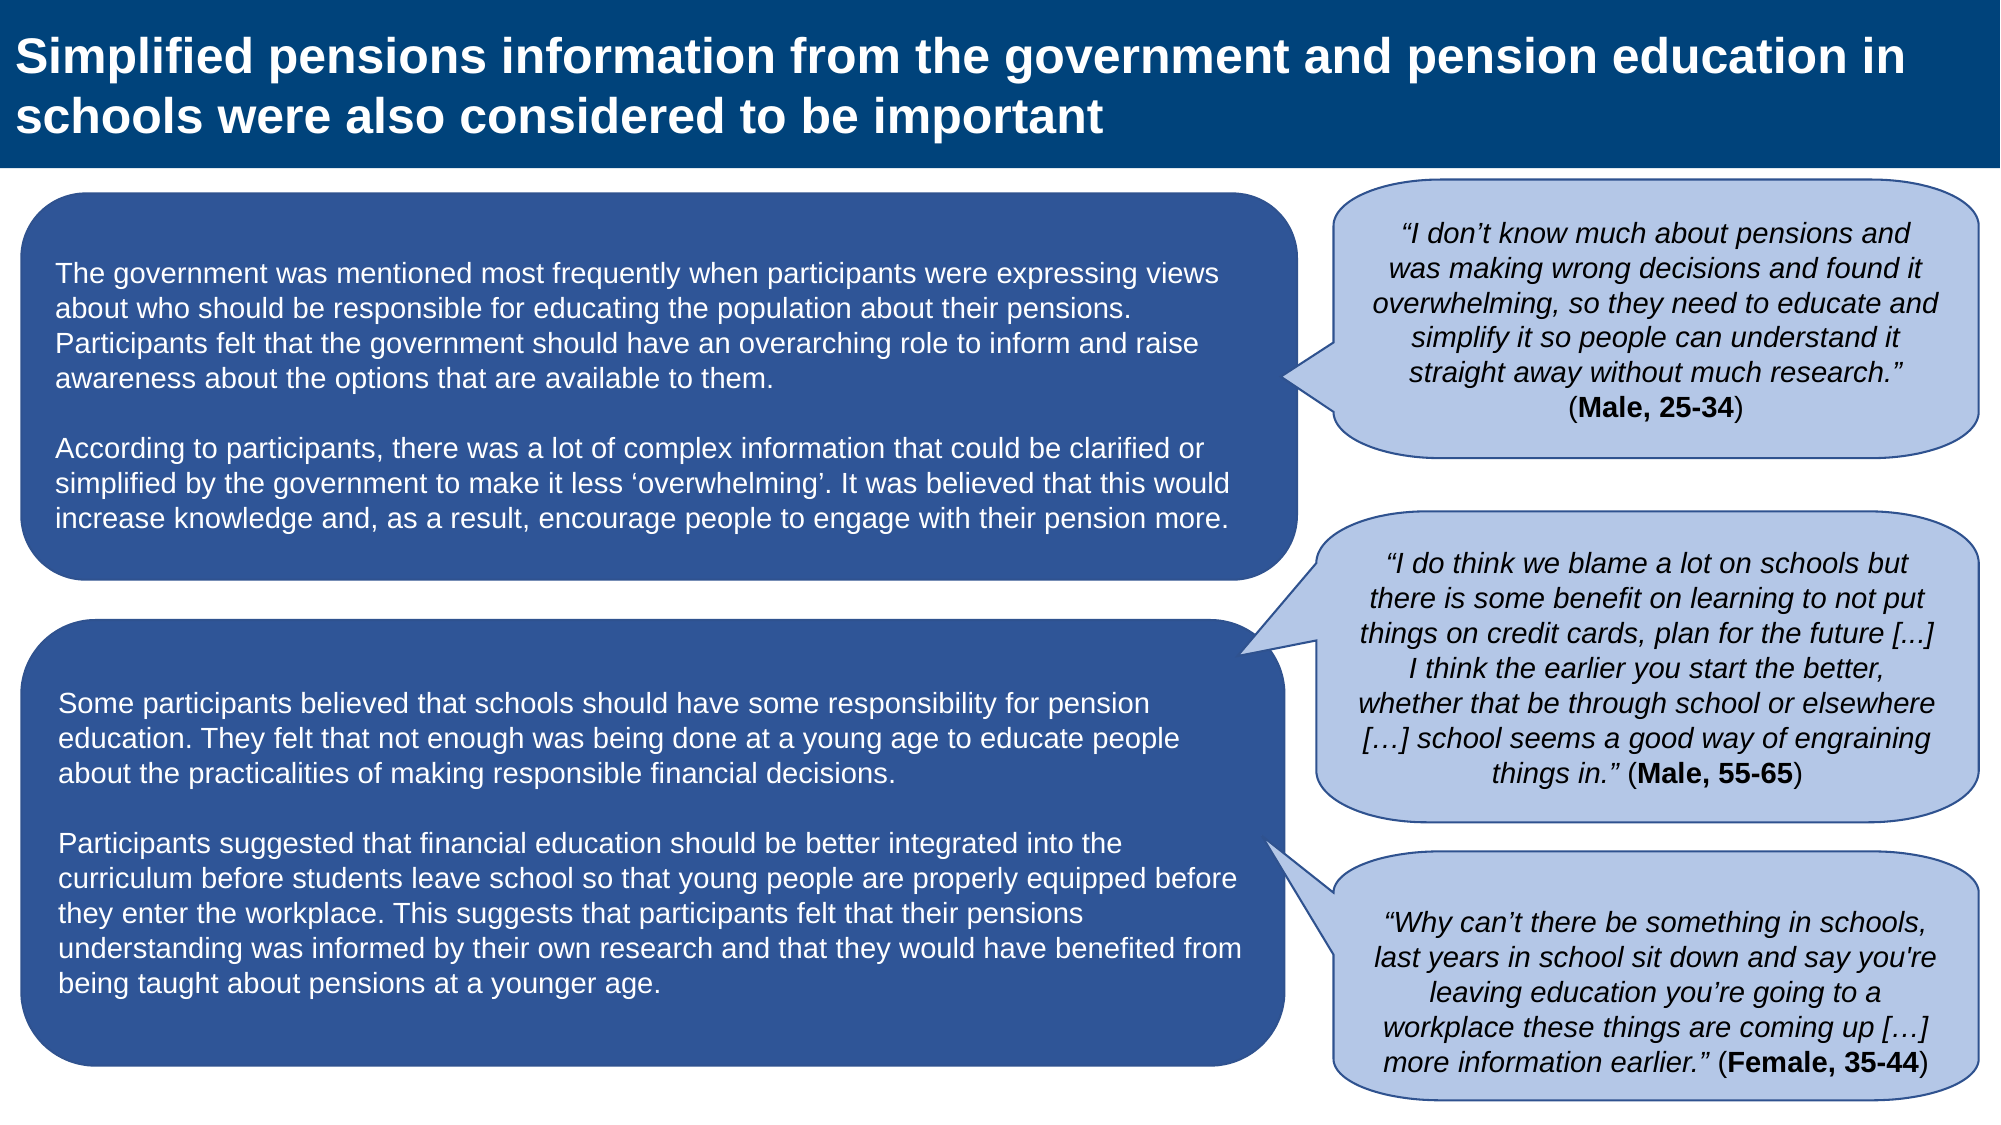

# Simplified pensions information from the government and pension education in schools were also considered to be important
“I don’t know much about pensions and was making wrong decisions and found it overwhelming, so they need to educate and simplify it so people can understand it straight away without much research.” (Male, 25-34)
The government was mentioned most frequently when participants were expressing views about who should be responsible for educating the population about their pensions. Participants felt that the government should have an overarching role to inform and raise awareness about the options that are available to them.
According to participants, there was a lot of complex information that could be clarified or simplified by the government to make it less ‘overwhelming’. It was believed that this would increase knowledge and, as a result, encourage people to engage with their pension more.
“I do think we blame a lot on schools but there is some benefit on learning to not put things on credit cards, plan for the future [...] I think the earlier you start the better, whether that be through school or elsewhere […] school seems a good way of engraining things in.” (Male, 55-65)
Some participants believed that schools should have some responsibility for pension education. They felt that not enough was being done at a young age to educate people about the practicalities of making responsible financial decisions.
Participants suggested that financial education should be better integrated into the curriculum before students leave school so that young people are properly equipped before they enter the workplace. This suggests that participants felt that their pensions understanding was informed by their own research and that they would have benefited from being taught about pensions at a younger age.
“Why can’t there be something in schools, last years in school sit down and say you're leaving education you’re going to a workplace these things are coming up […] more information earlier.” (Female, 35-44)